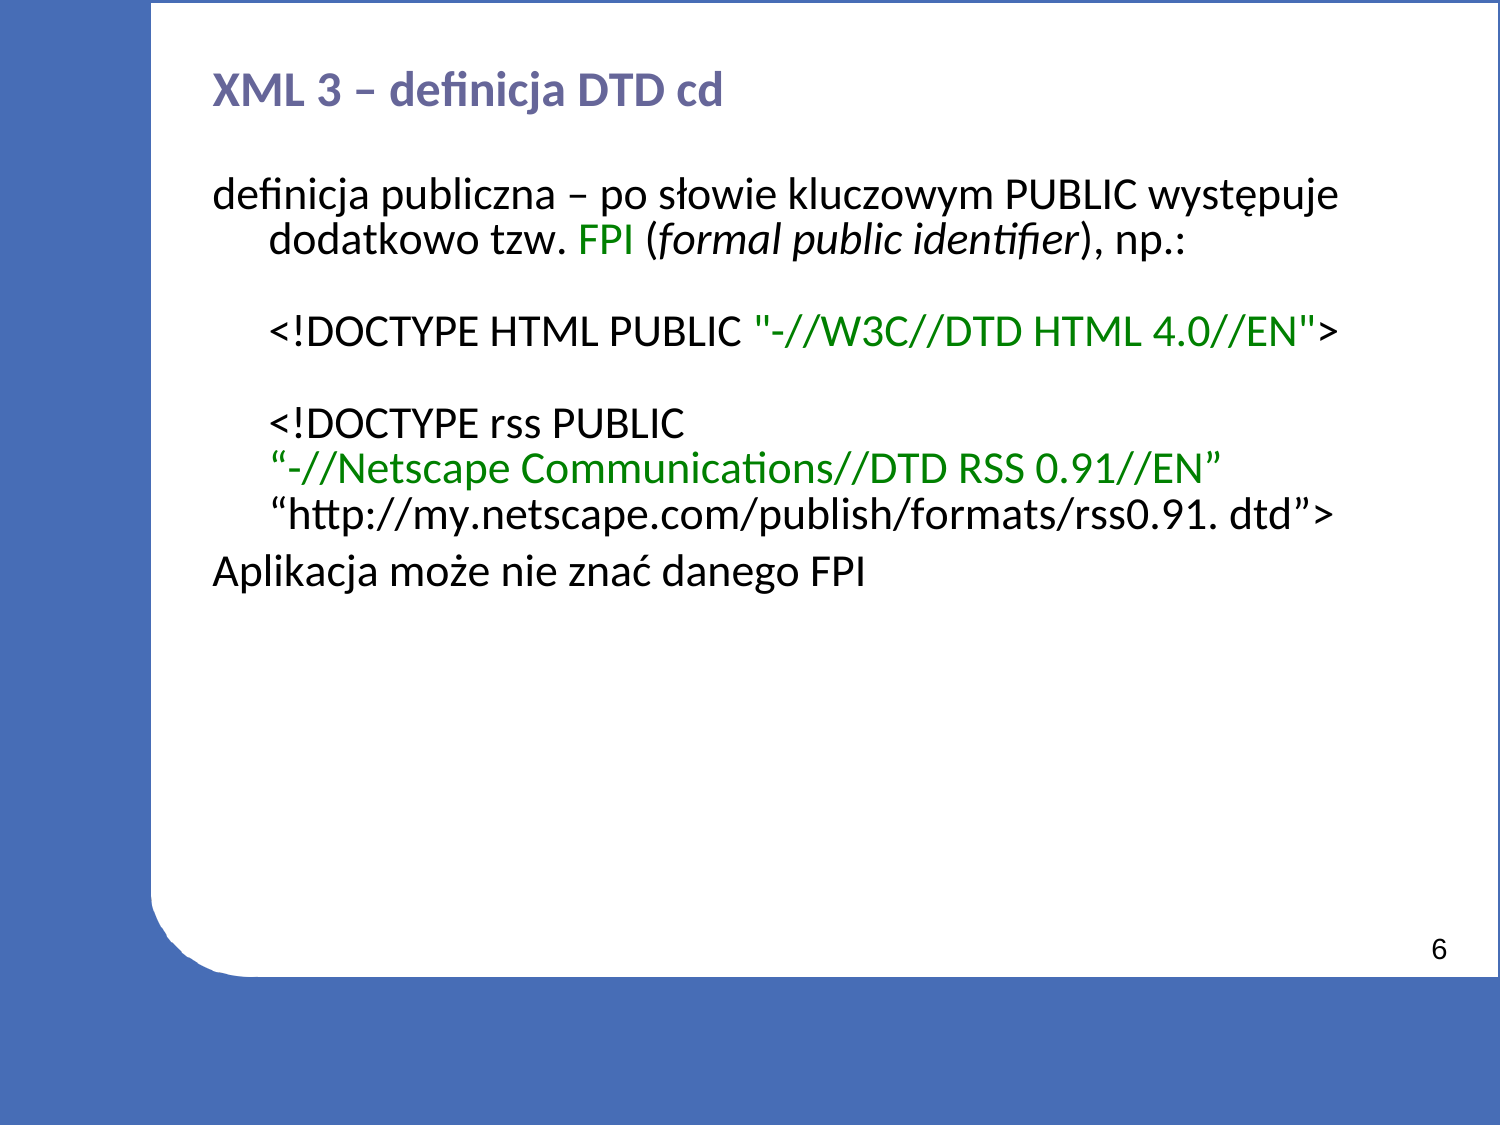

# XML 3 – definicja DTD cd
definicja publiczna – po słowie kluczowym PUBLIC występuje dodatkowo tzw. FPI (formal public identifier), np.:
<!DOCTYPE HTML PUBLIC "-//W3C//DTD HTML 4.0//EN">
<!DOCTYPE rss PUBLIC
“-//Netscape Communications//DTD RSS 0.91//EN”
“http://my.netscape.com/publish/formats/rss0.91. dtd”>
Aplikacja może nie znać danego FPI
6